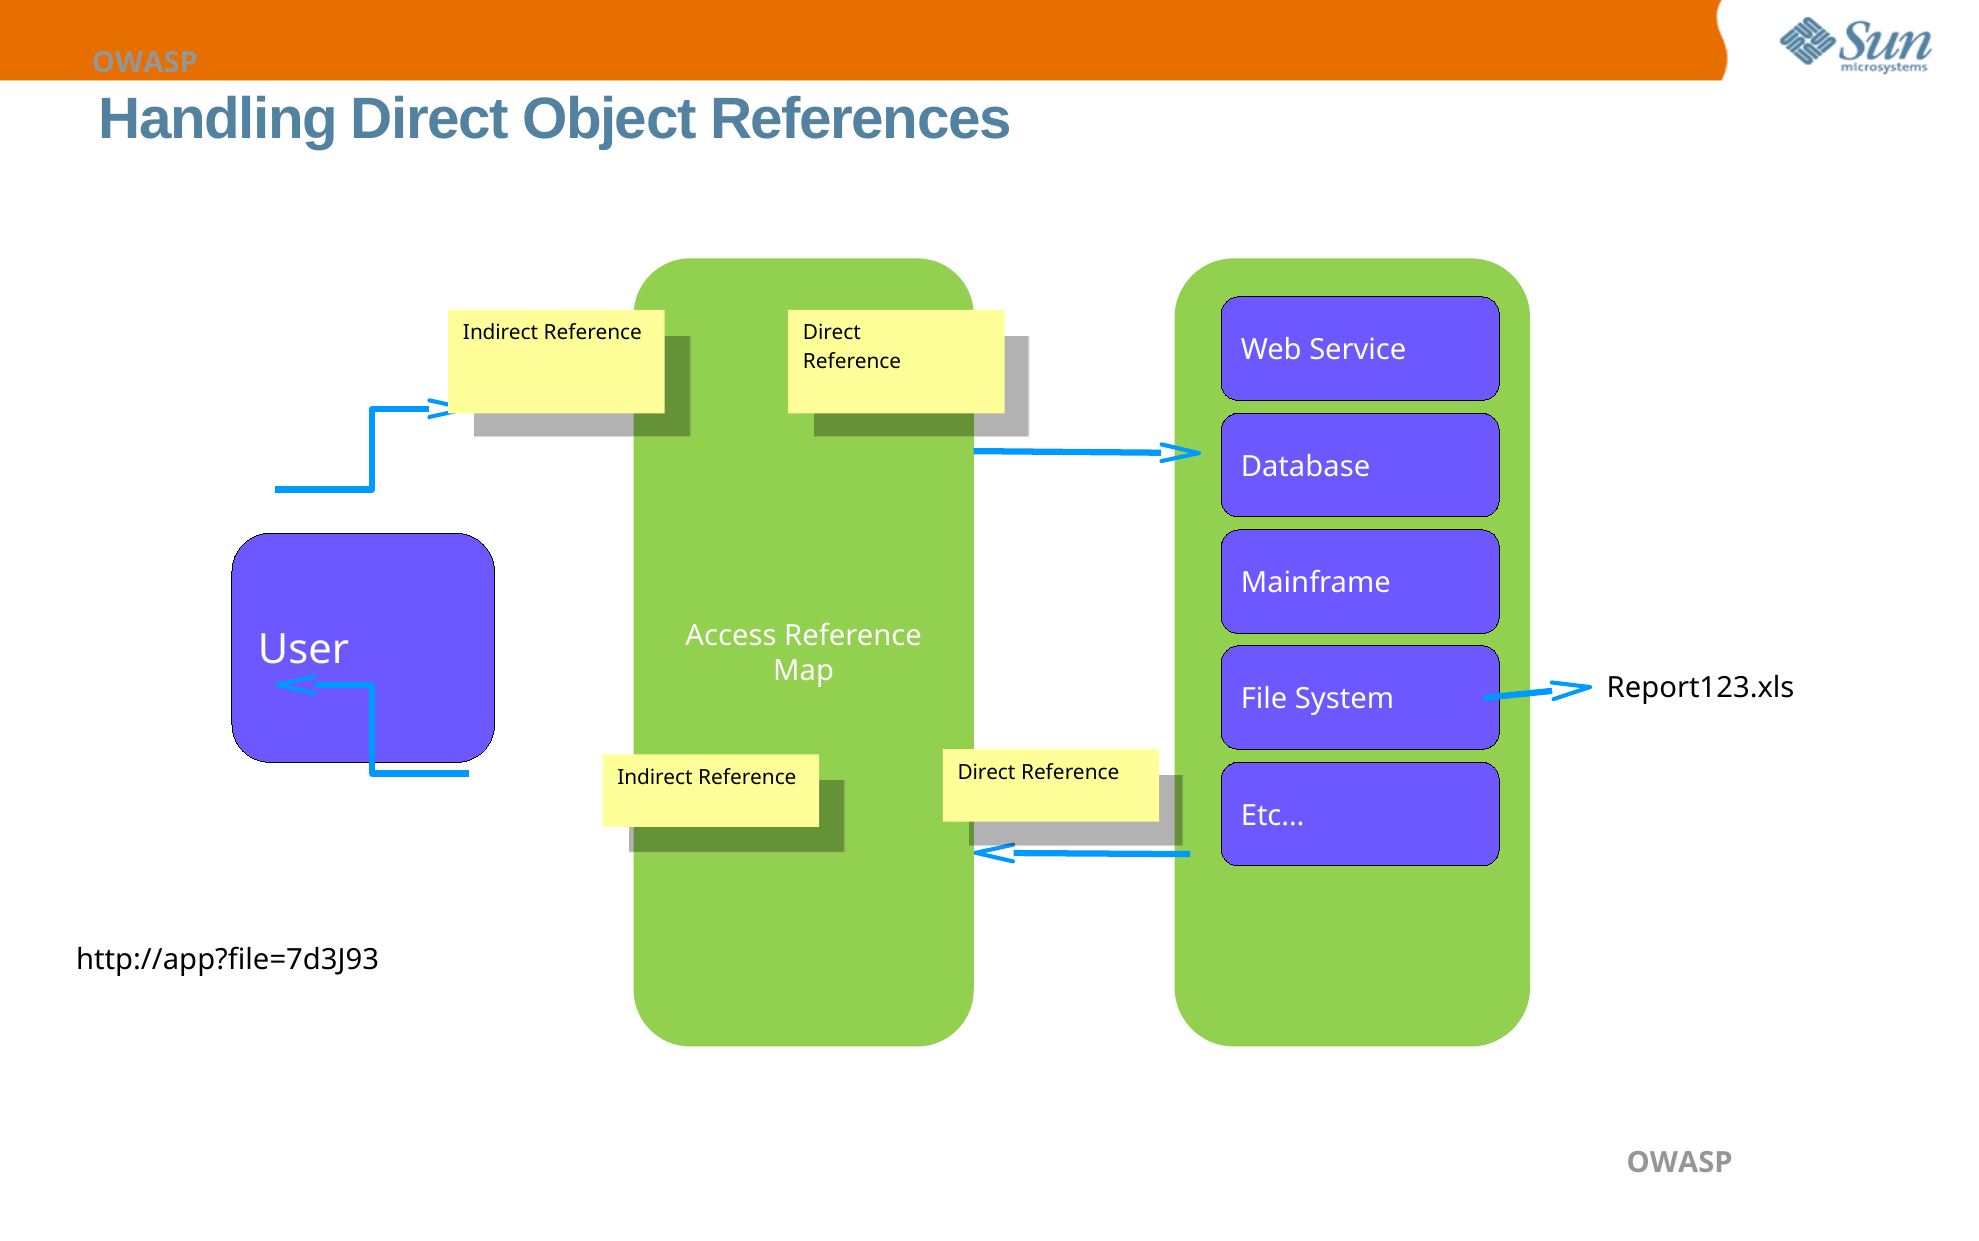

# Handling Direct Object References
Access Reference
Map
Web Service
Indirect Reference
Direct
Reference
Database
Mainframe
User
File System
Report123.xls
Direct Reference
Indirect Reference
Etc…
http://app?file=7d3J93